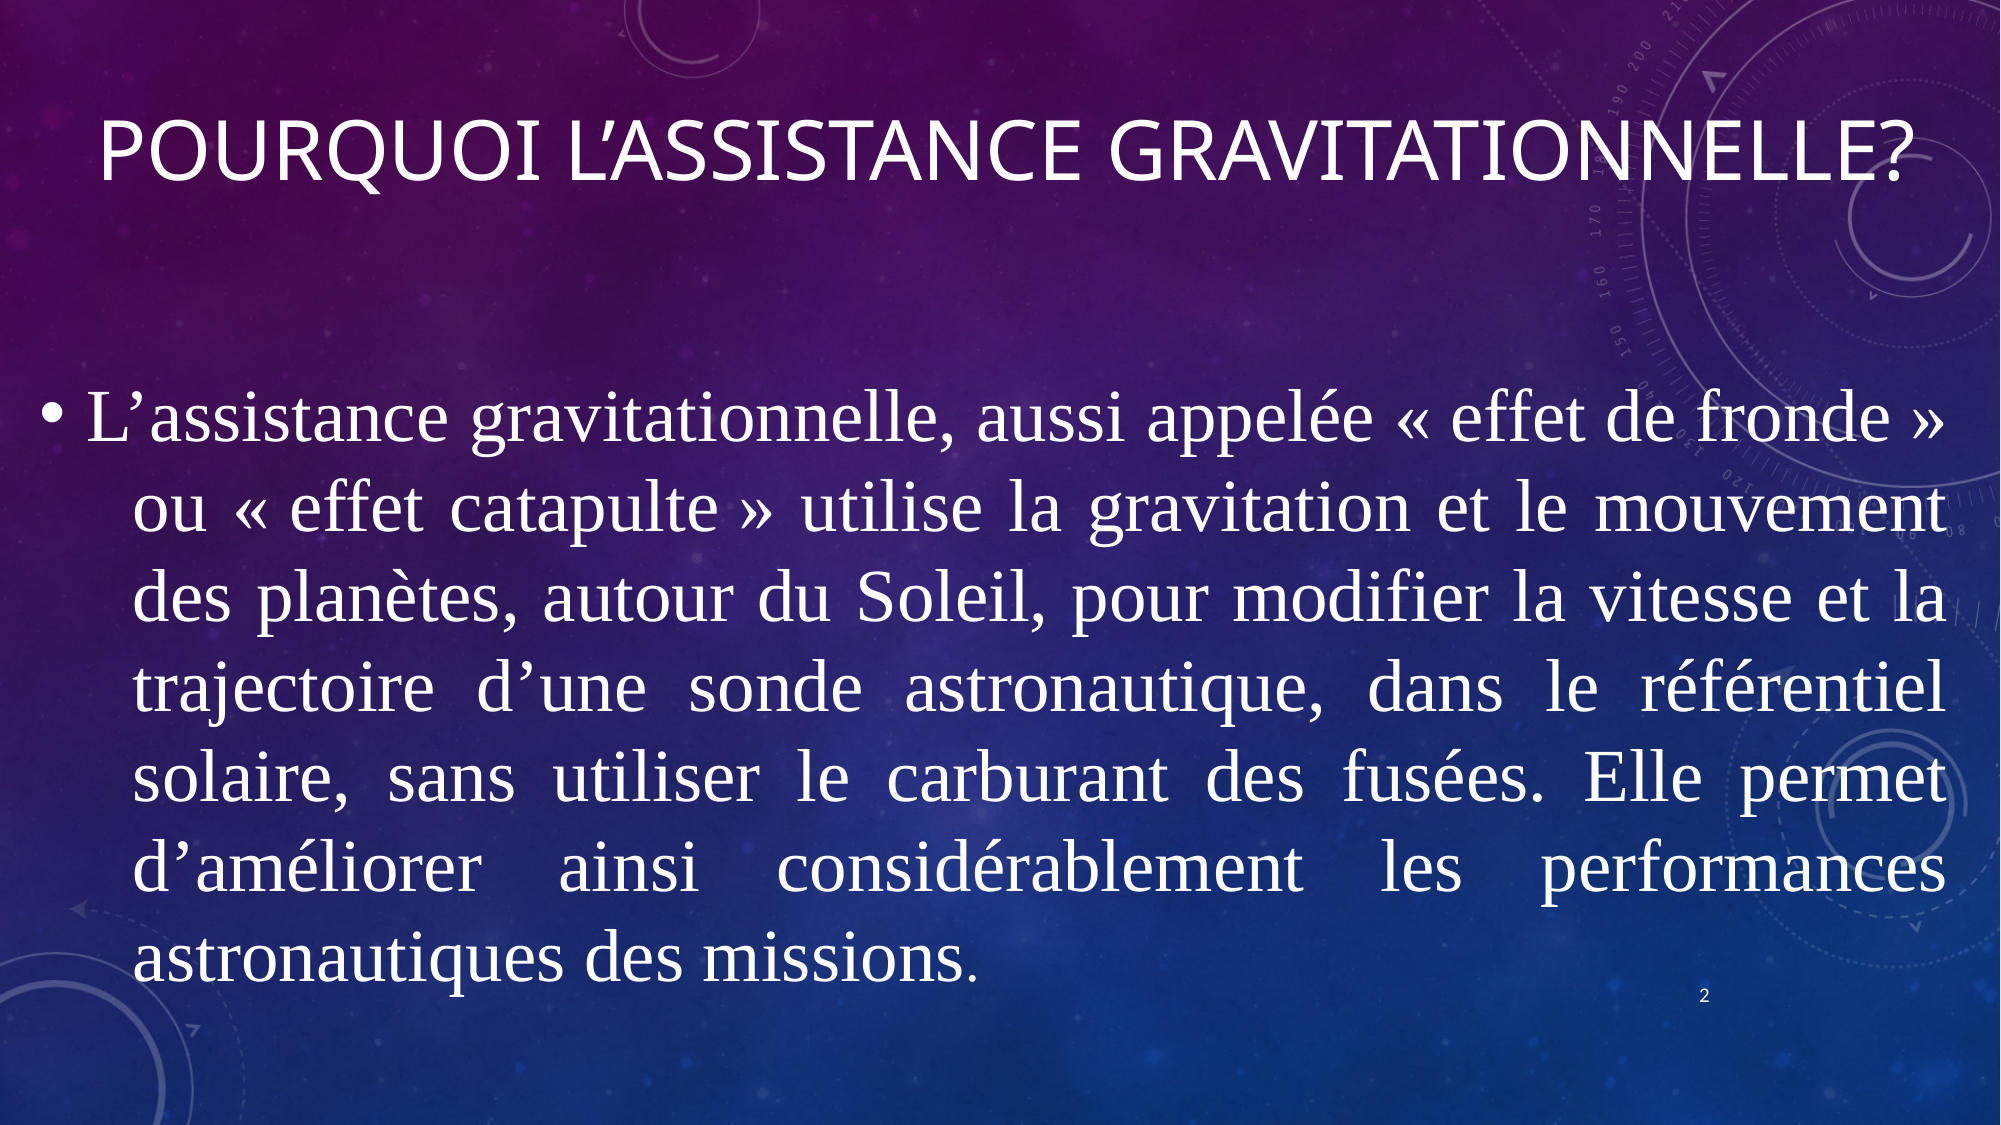

# Pourquoi l’assistance gravitationnelle?
L’assistance gravitationnelle, aussi appelée « effet de fronde » ou « effet catapulte » utilise la gravitation et le mouvement des planètes, autour du Soleil, pour modifier la vitesse et la trajectoire d’une sonde astronautique, dans le référentiel solaire, sans utiliser le carburant des fusées. Elle permet d’améliorer ainsi considérablement les performances astronautiques des missions.